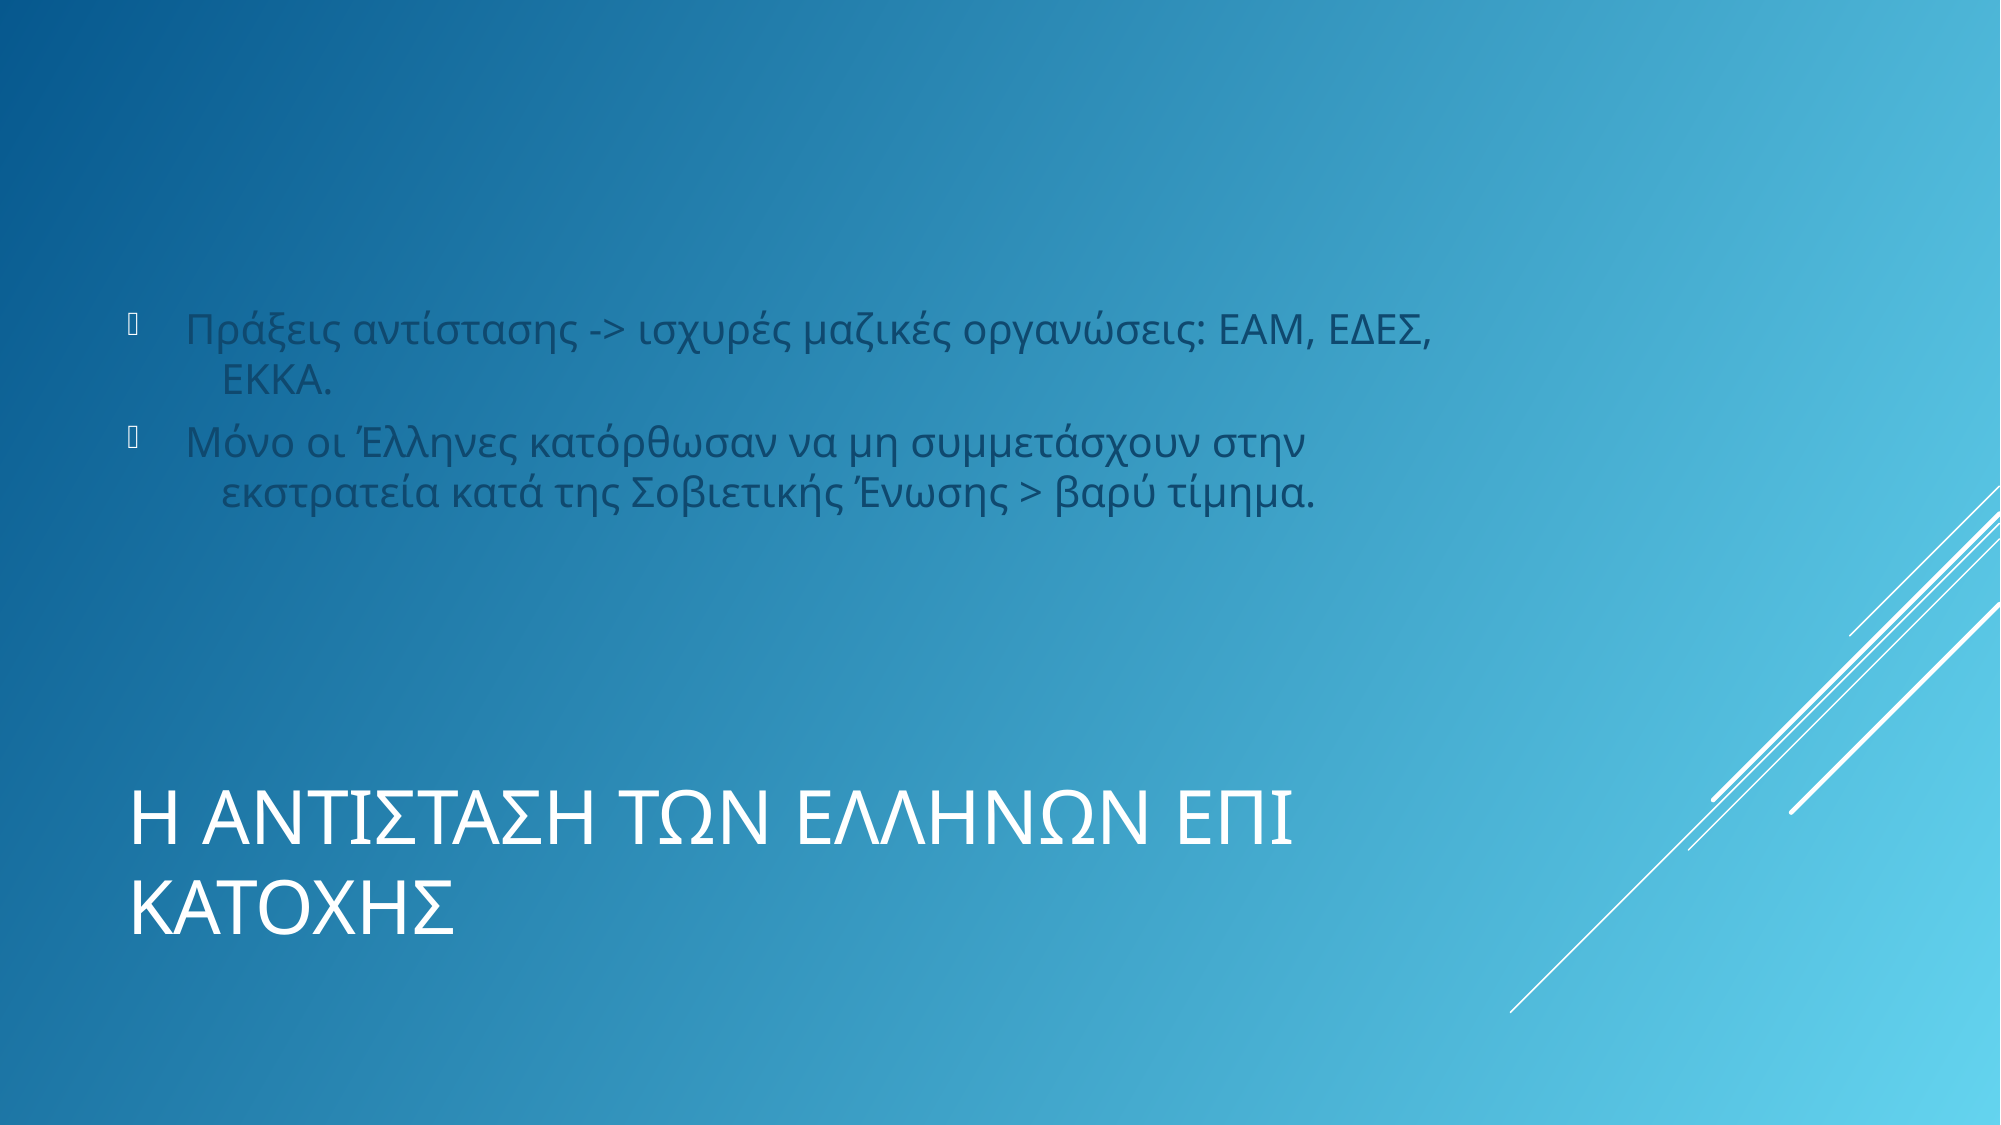

Πράξεις αντίστασης -> ισχυρές μαζικές οργανώσεις: ΕΑΜ, ΕΔΕΣ, ΕΚΚΑ.
 Μόνο οι Έλληνες κατόρθωσαν να μη συμμετάσχουν στην εκστρατεία κατά της Σοβιετικής Ένωσης > βαρύ τίμημα.
# Η ΑΝΤΙΣΤΑΣΗ ΤΩΝ ΕΛΛΗΝΩΝ ΕΠΙ ΚΑΤΟΧΗΣ